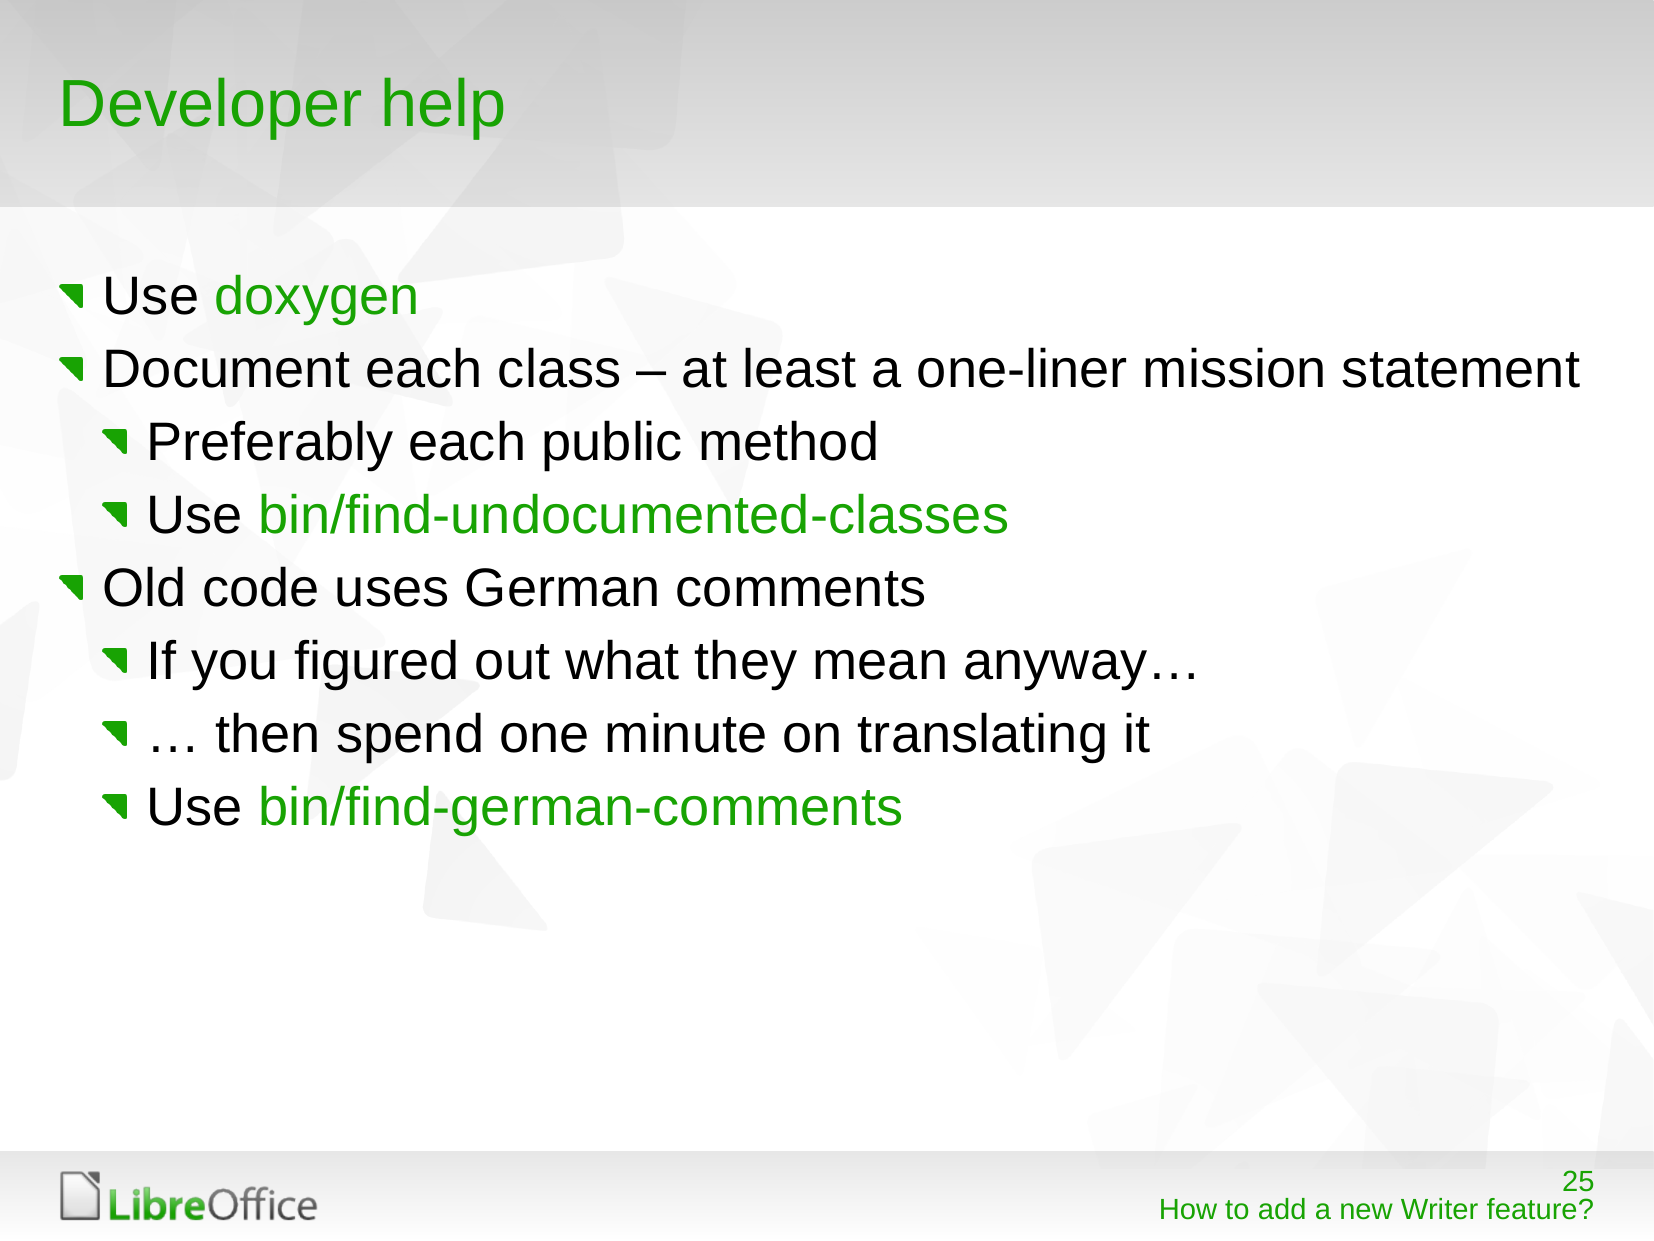

# Developer help
Use doxygen
Document each class – at least a one-liner mission statement
Preferably each public method
Use bin/find-undocumented-classes
Old code uses German comments
If you figured out what they mean anyway…
… then spend one minute on translating it
Use bin/find-german-comments
25
How to add a new Writer feature?